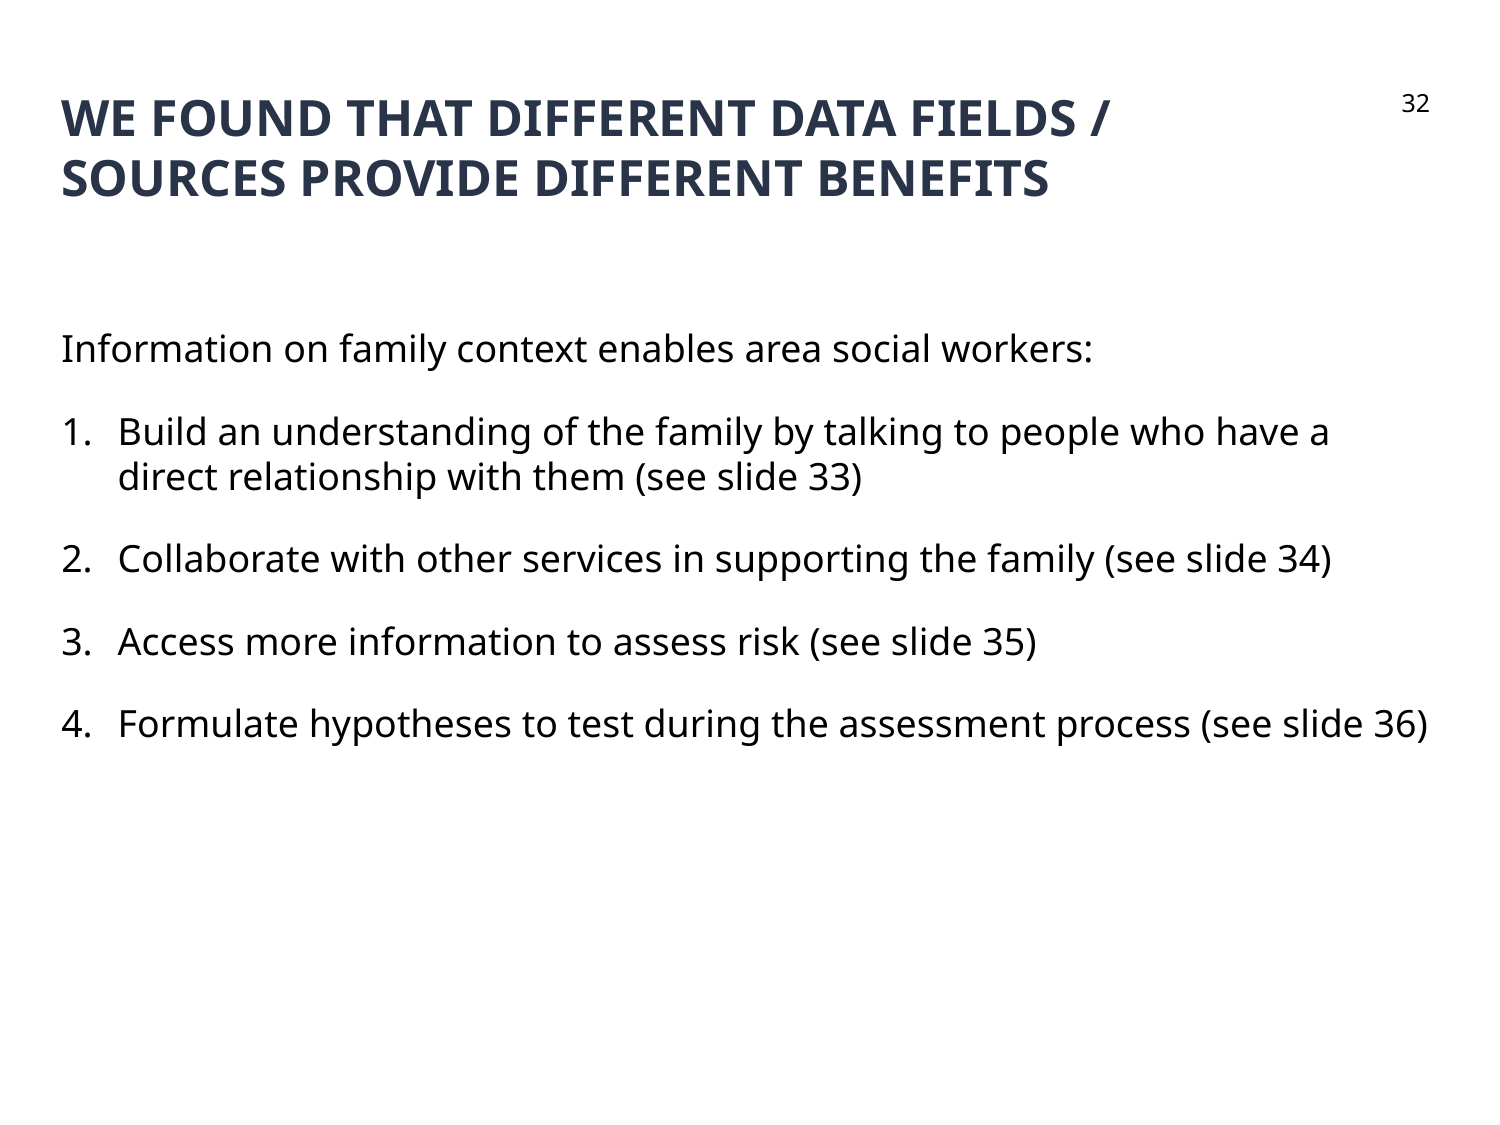

WE FOUND THAT DIFFERENT DATA FIELDS /
SOURCES PROVIDE DIFFERENT BENEFITS
# Information on family context enables area social workers:
Build an understanding of the family by talking to people who have a direct relationship with them (see slide 33)
Collaborate with other services in supporting the family (see slide 34)
Access more information to assess risk (see slide 35)
Formulate hypotheses to test during the assessment process (see slide 36)